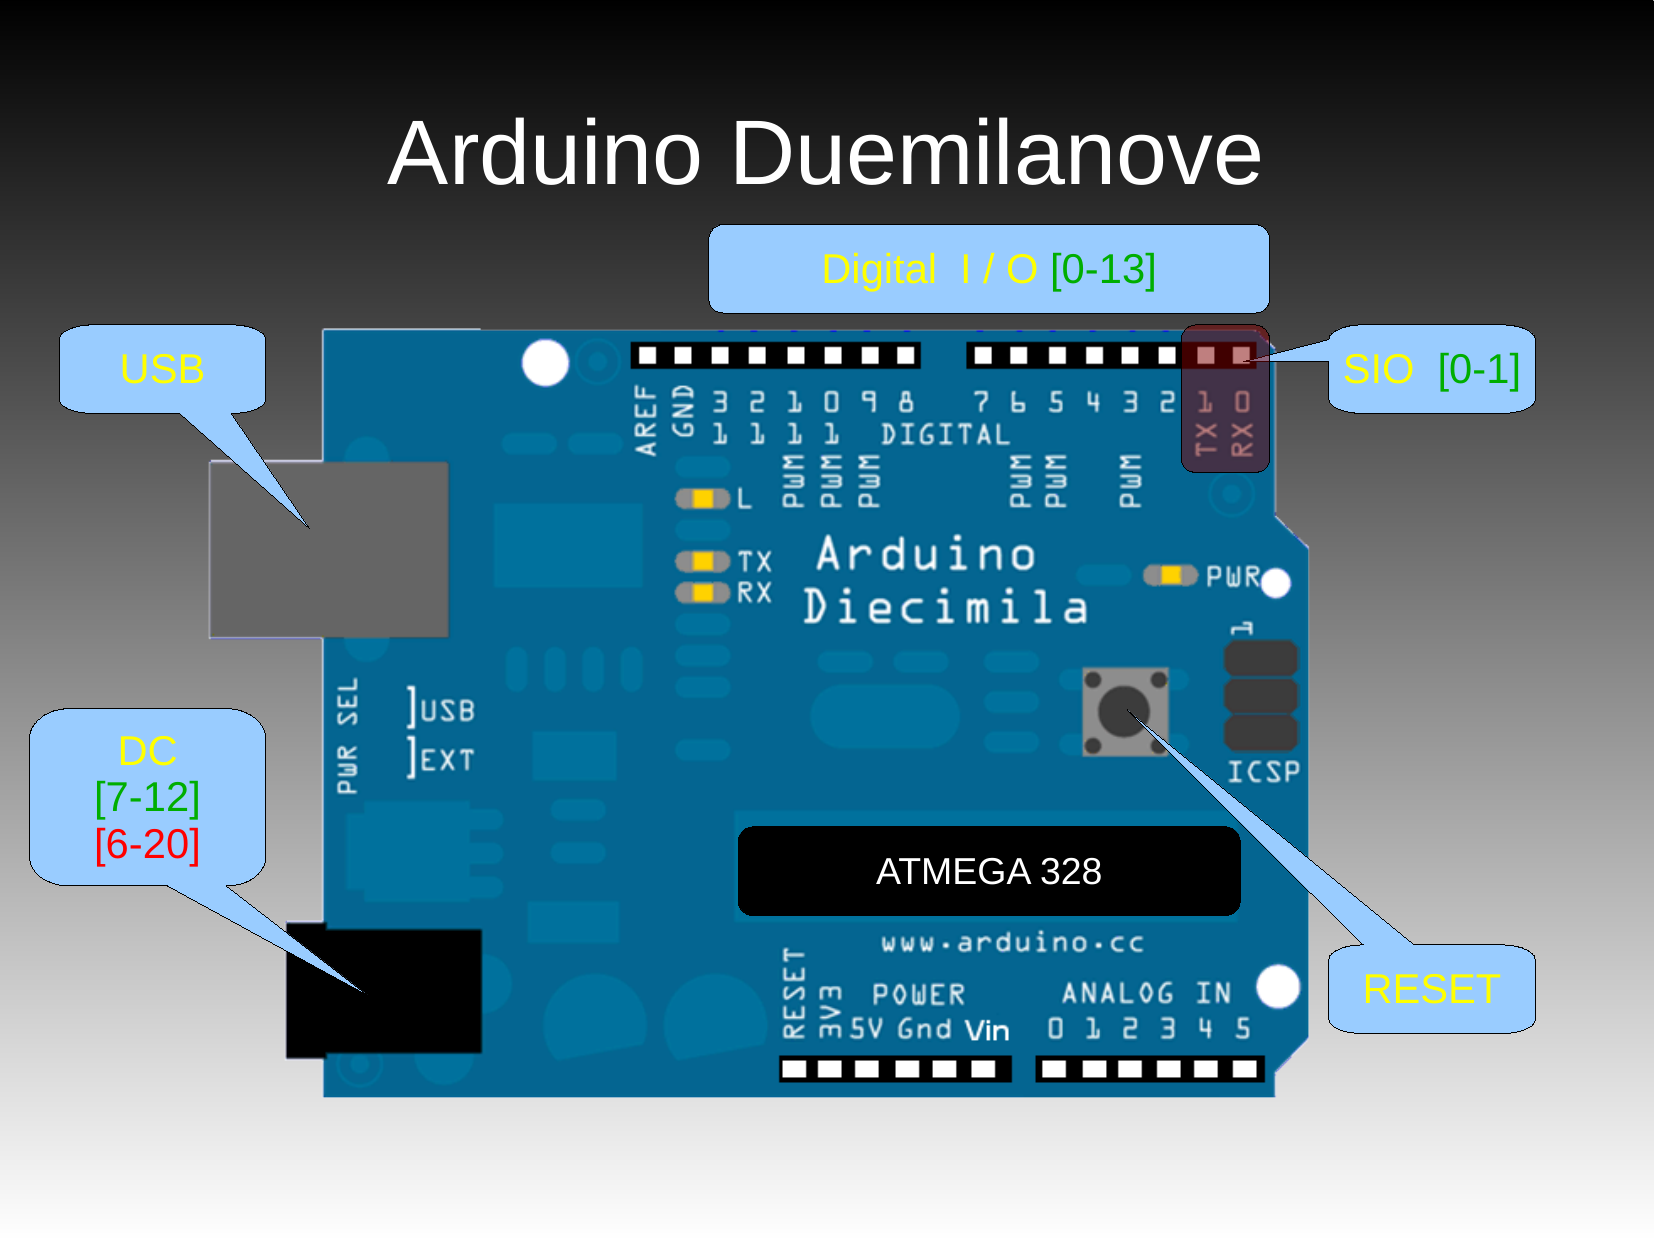

# Arduino Duemilanove
Digital I / O [0-13]
USB
SIO [0-1]
DC
[7-12]
[6-20]
ATMEGA 328
RESET